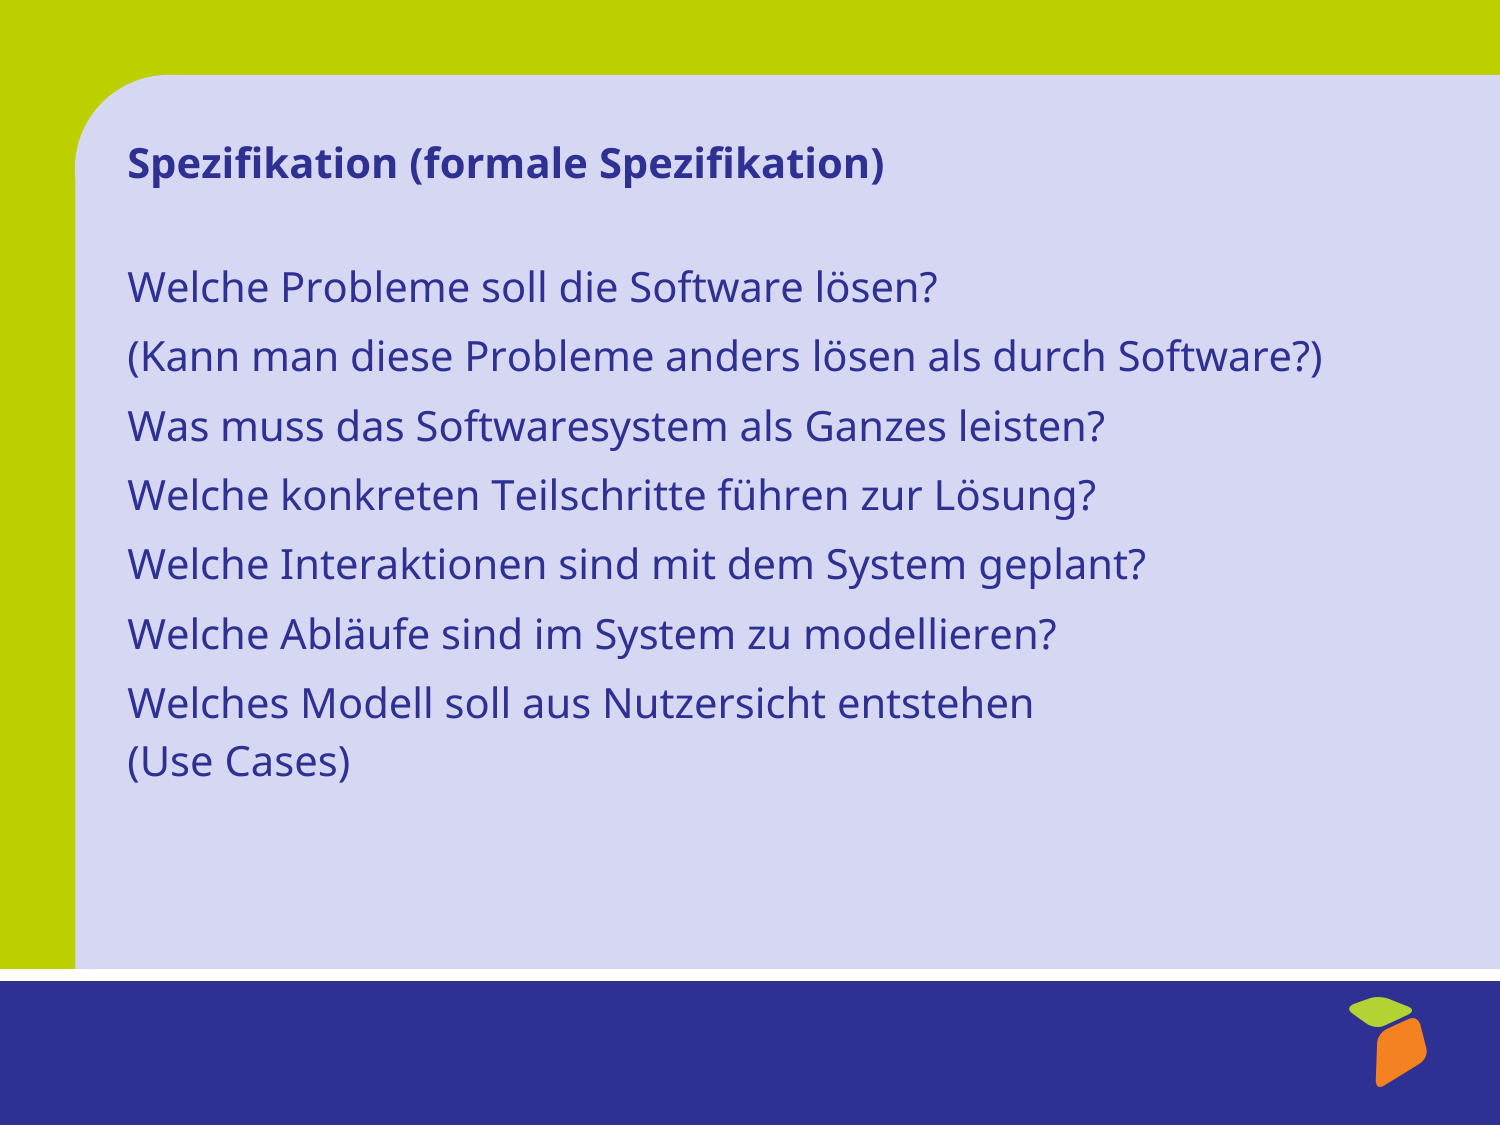

# Spezifikation (formale Spezifikation)
Welche Probleme soll die Software lösen?
(Kann man diese Probleme anders lösen als durch Software?)
Was muss das Softwaresystem als Ganzes leisten?
Welche konkreten Teilschritte führen zur Lösung?
Welche Interaktionen sind mit dem System geplant?
Welche Abläufe sind im System zu modellieren?
Welches Modell soll aus Nutzersicht entstehen
(Use Cases)